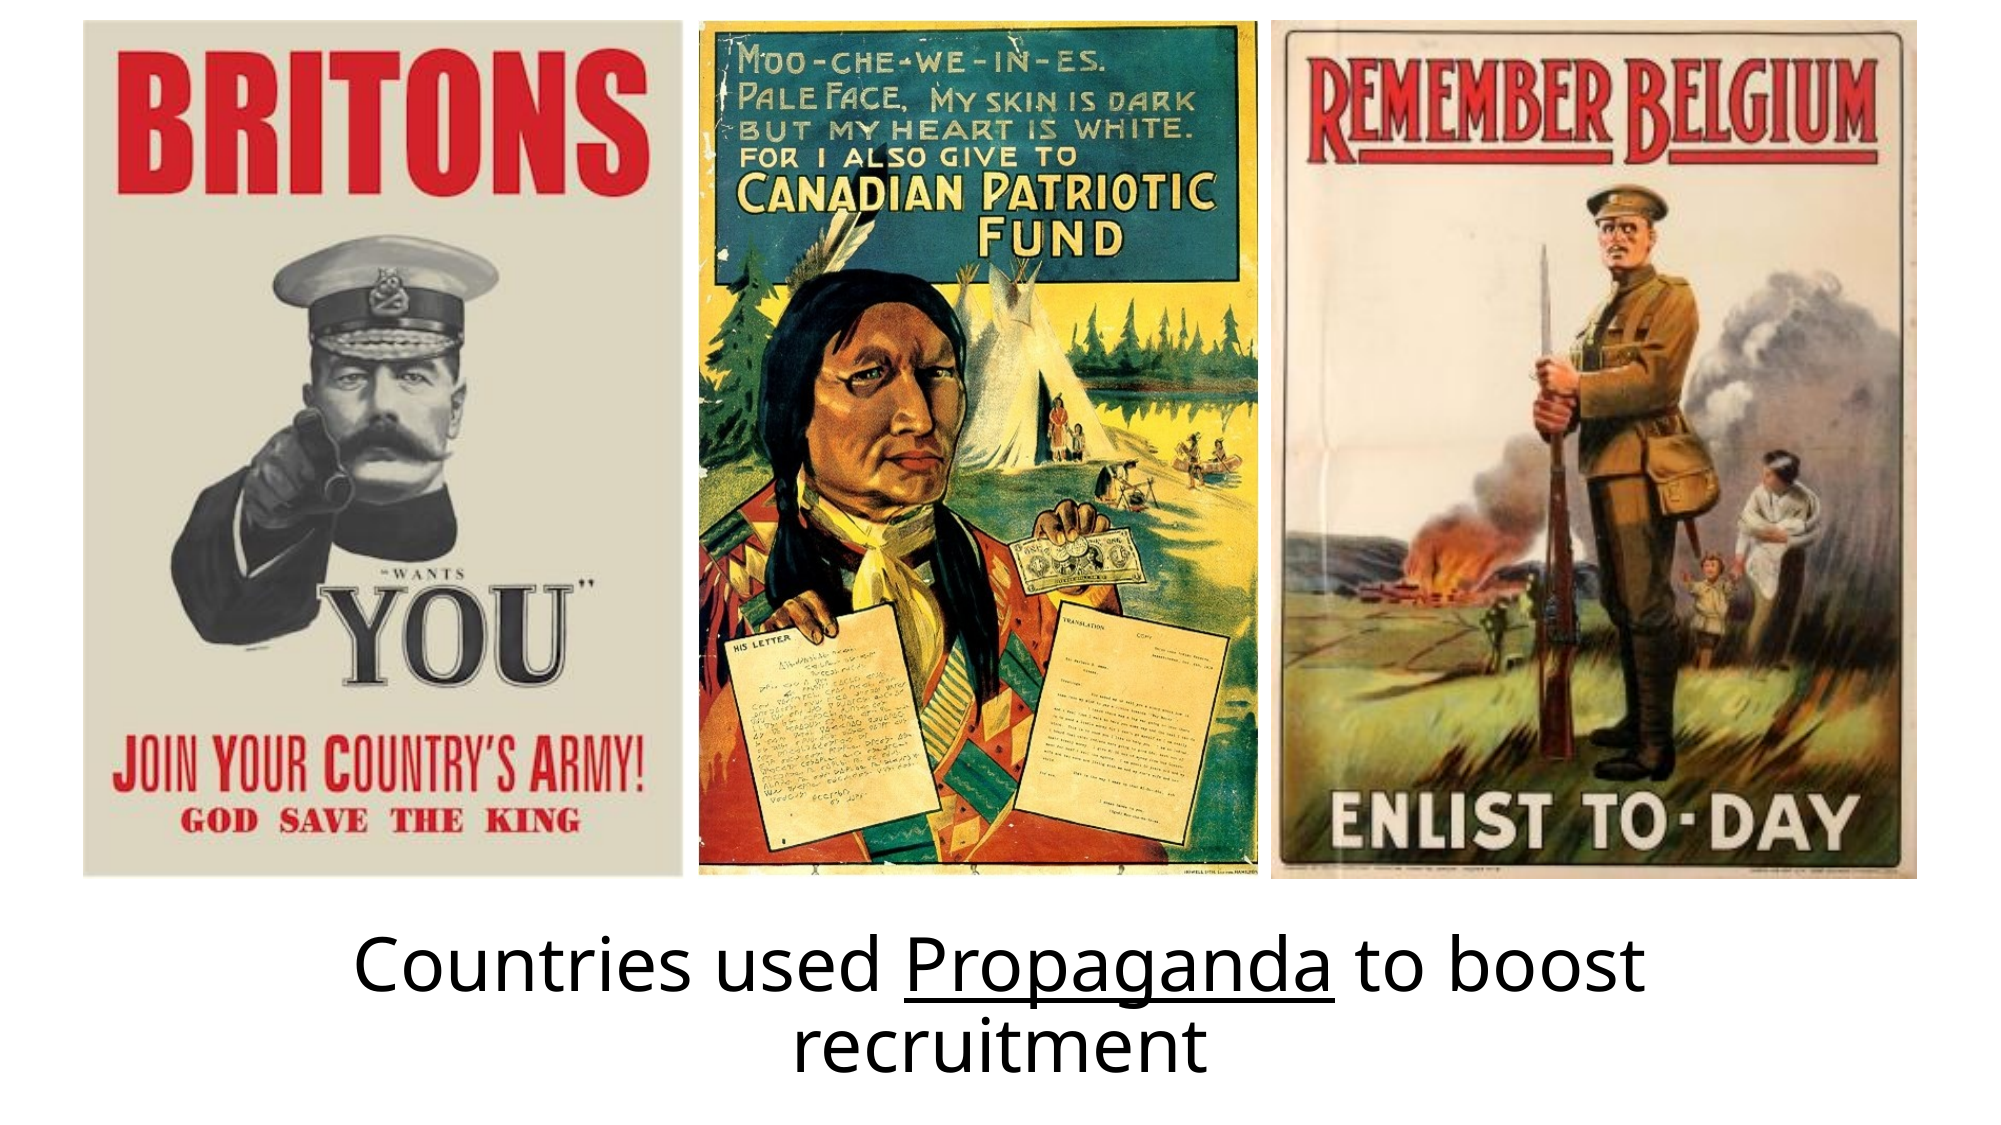

# Countries used Propaganda to boost recruitment